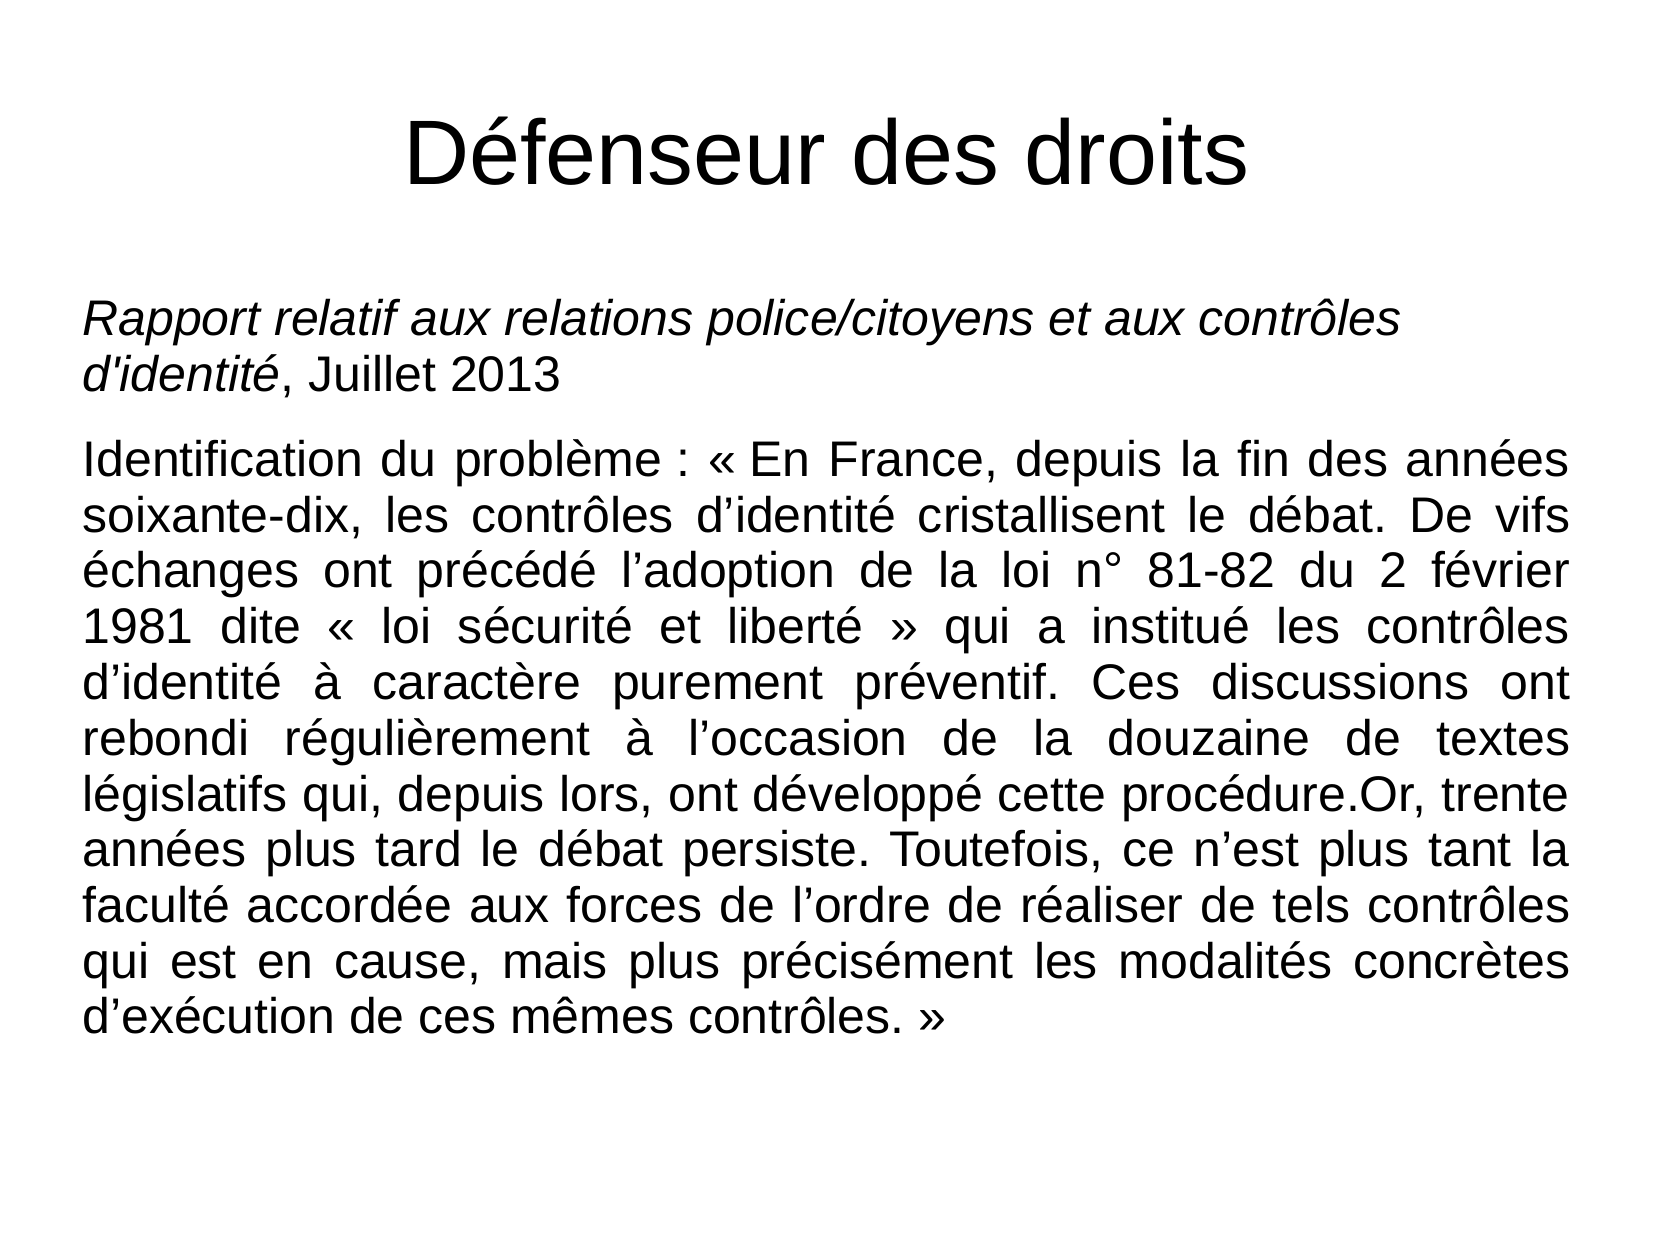

# Défenseur des droits
Rapport relatif aux relations police/citoyens et aux contrôles d'identité, Juillet 2013
Identification du problème : « En France, depuis la fin des années soixante-dix, les contrôles d’identité cristallisent le débat. De vifs échanges ont précédé l’adoption de la loi n° 81-82 du 2 février 1981 dite « loi sécurité et liberté » qui a institué les contrôles d’identité à caractère purement préventif. Ces discussions ont rebondi régulièrement à l’occasion de la douzaine de textes législatifs qui, depuis lors, ont développé cette procédure.Or, trente années plus tard le débat persiste. Toutefois, ce n’est plus tant la faculté accordée aux forces de l’ordre de réaliser de tels contrôles qui est en cause, mais plus précisément les modalités concrètes d’exécution de ces mêmes contrôles. »